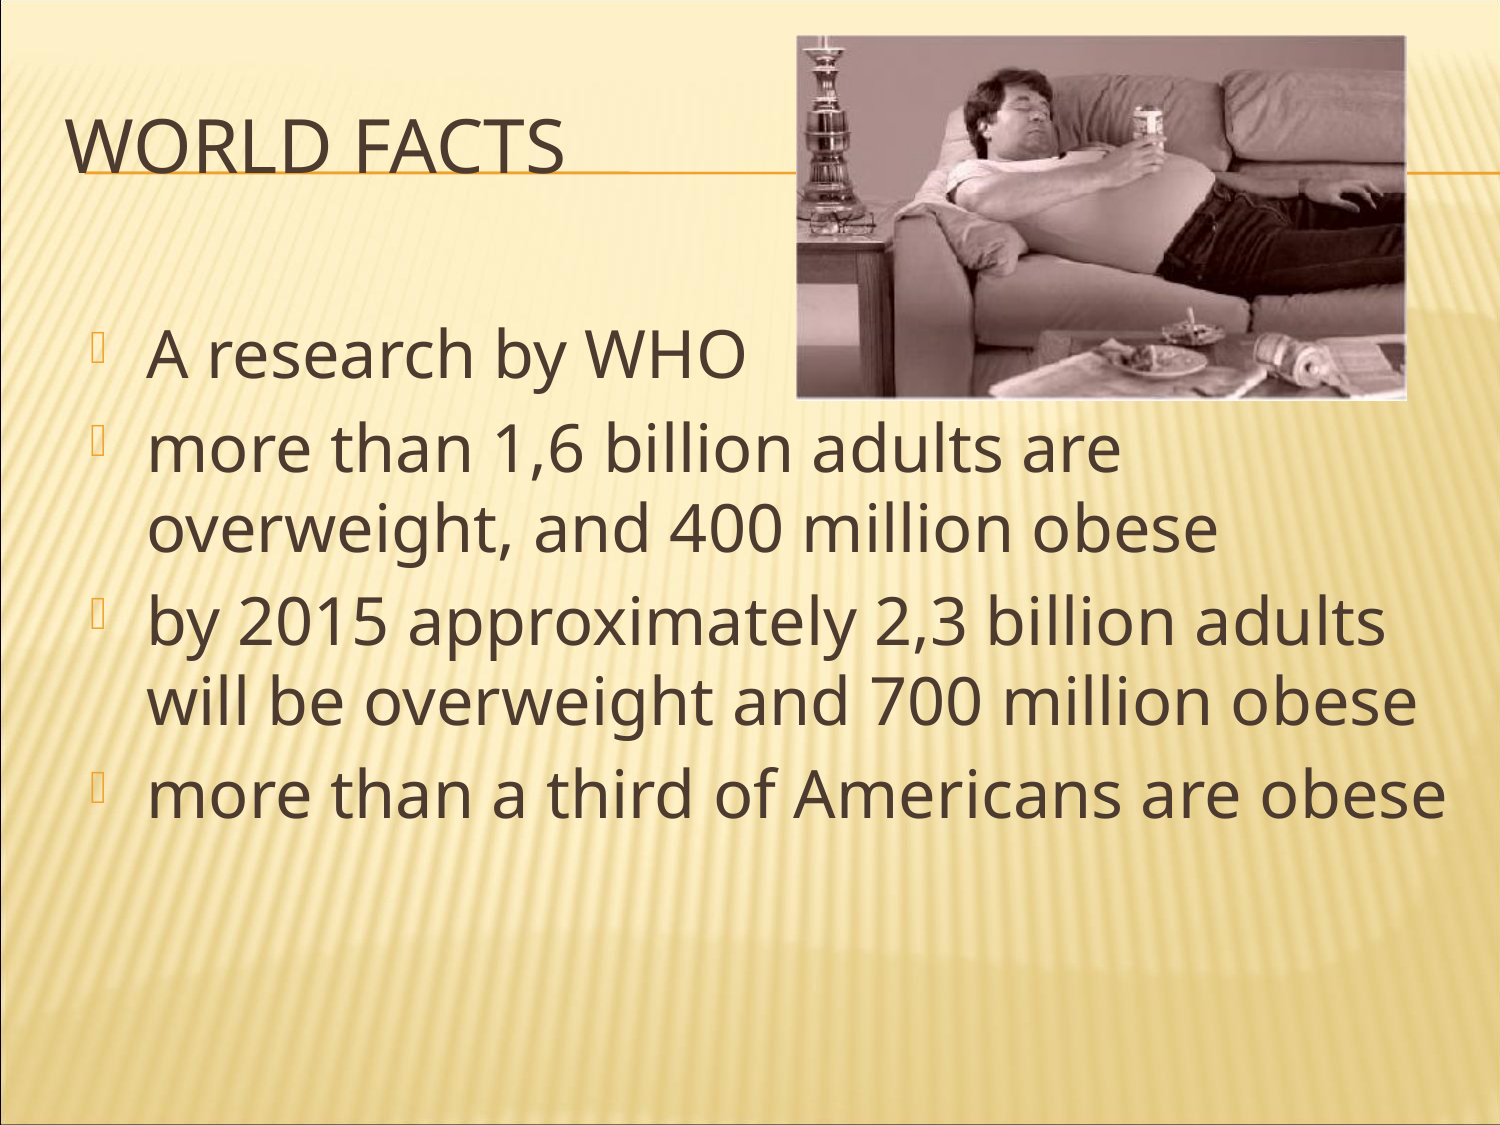

# World facts
A research by WHO
more than 1,6 billion adults are overweight, and 400 million obese
by 2015 approximately 2,3 billion adults will be overweight and 700 million obese
more than a third of Americans are obese